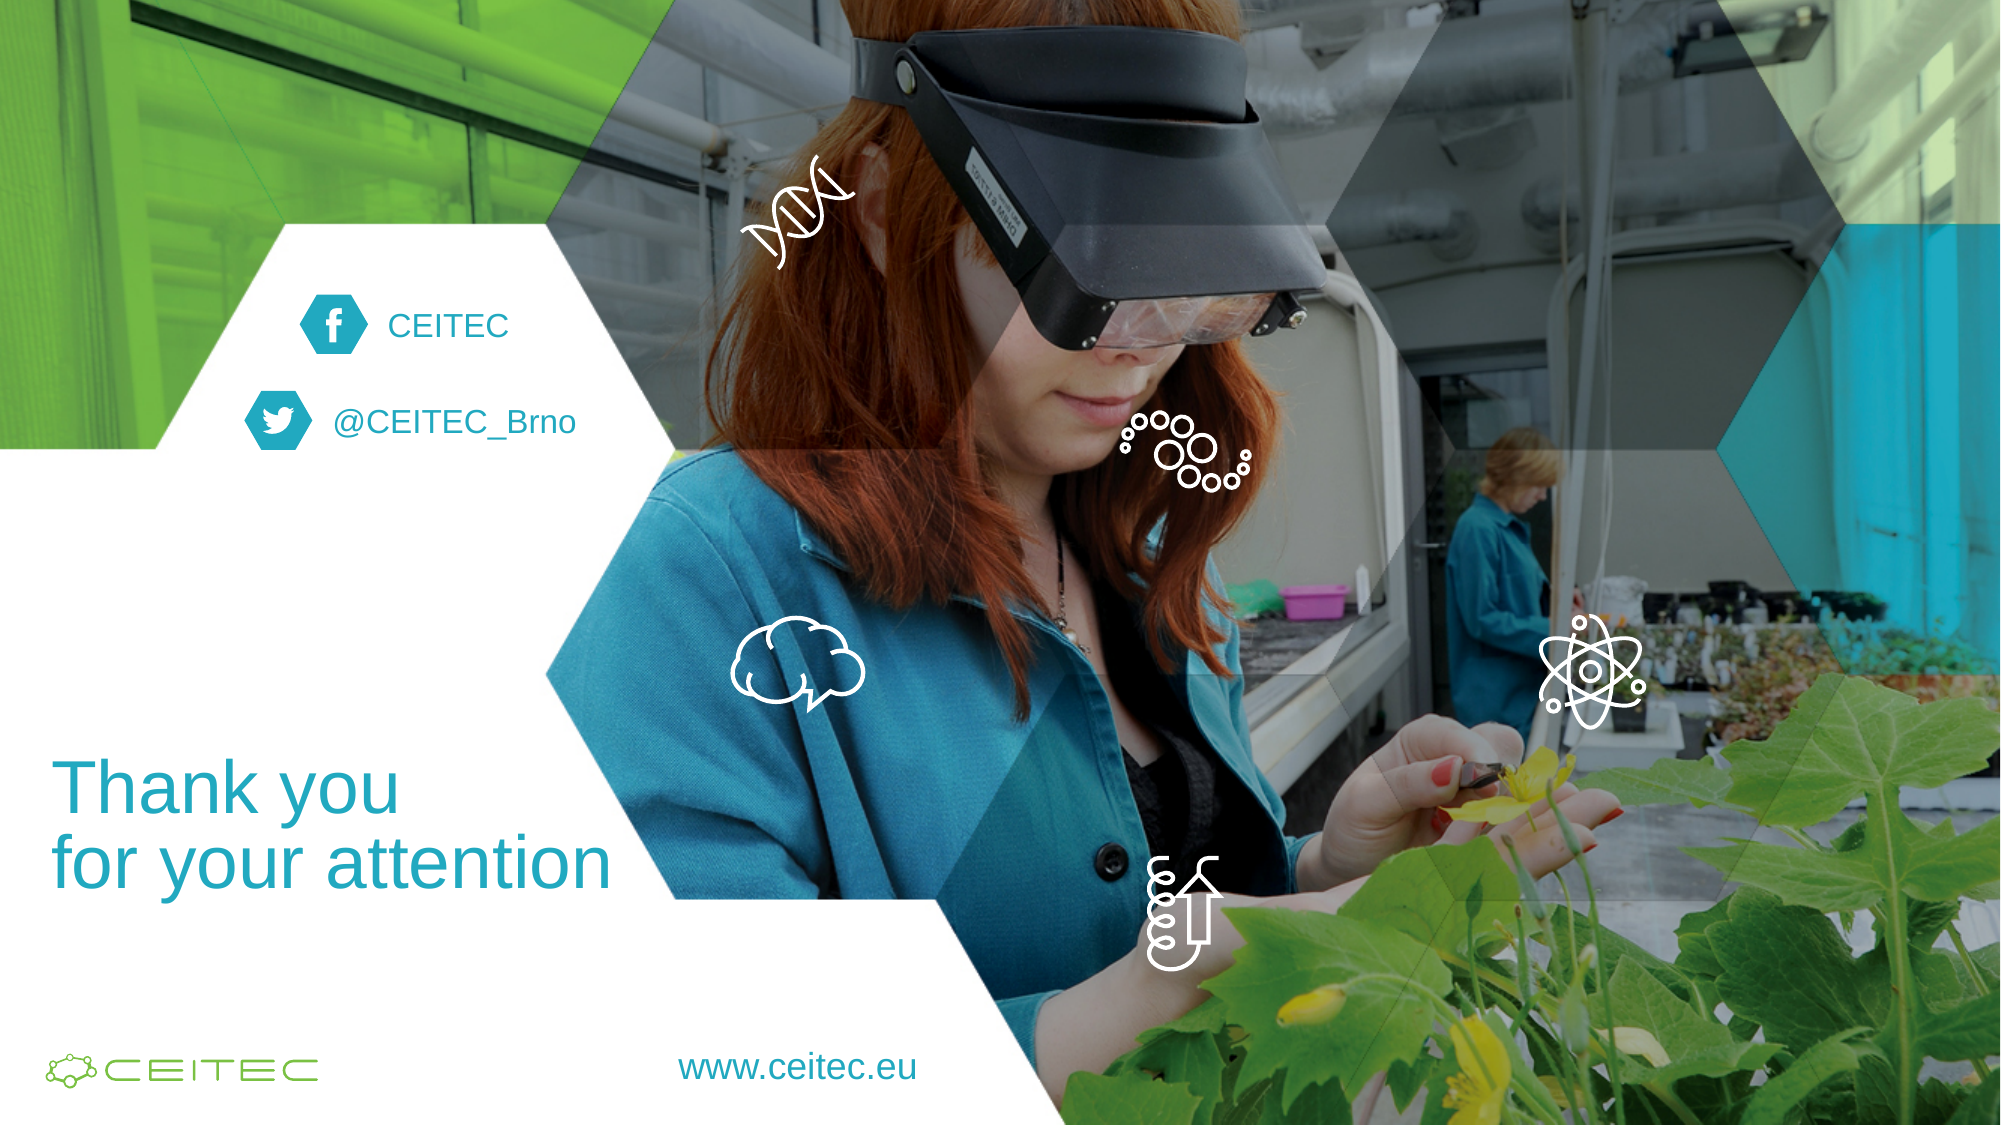

CEITEC
@CEITEC_Brno
# Thank you
for your attention
www.ceitec.eu